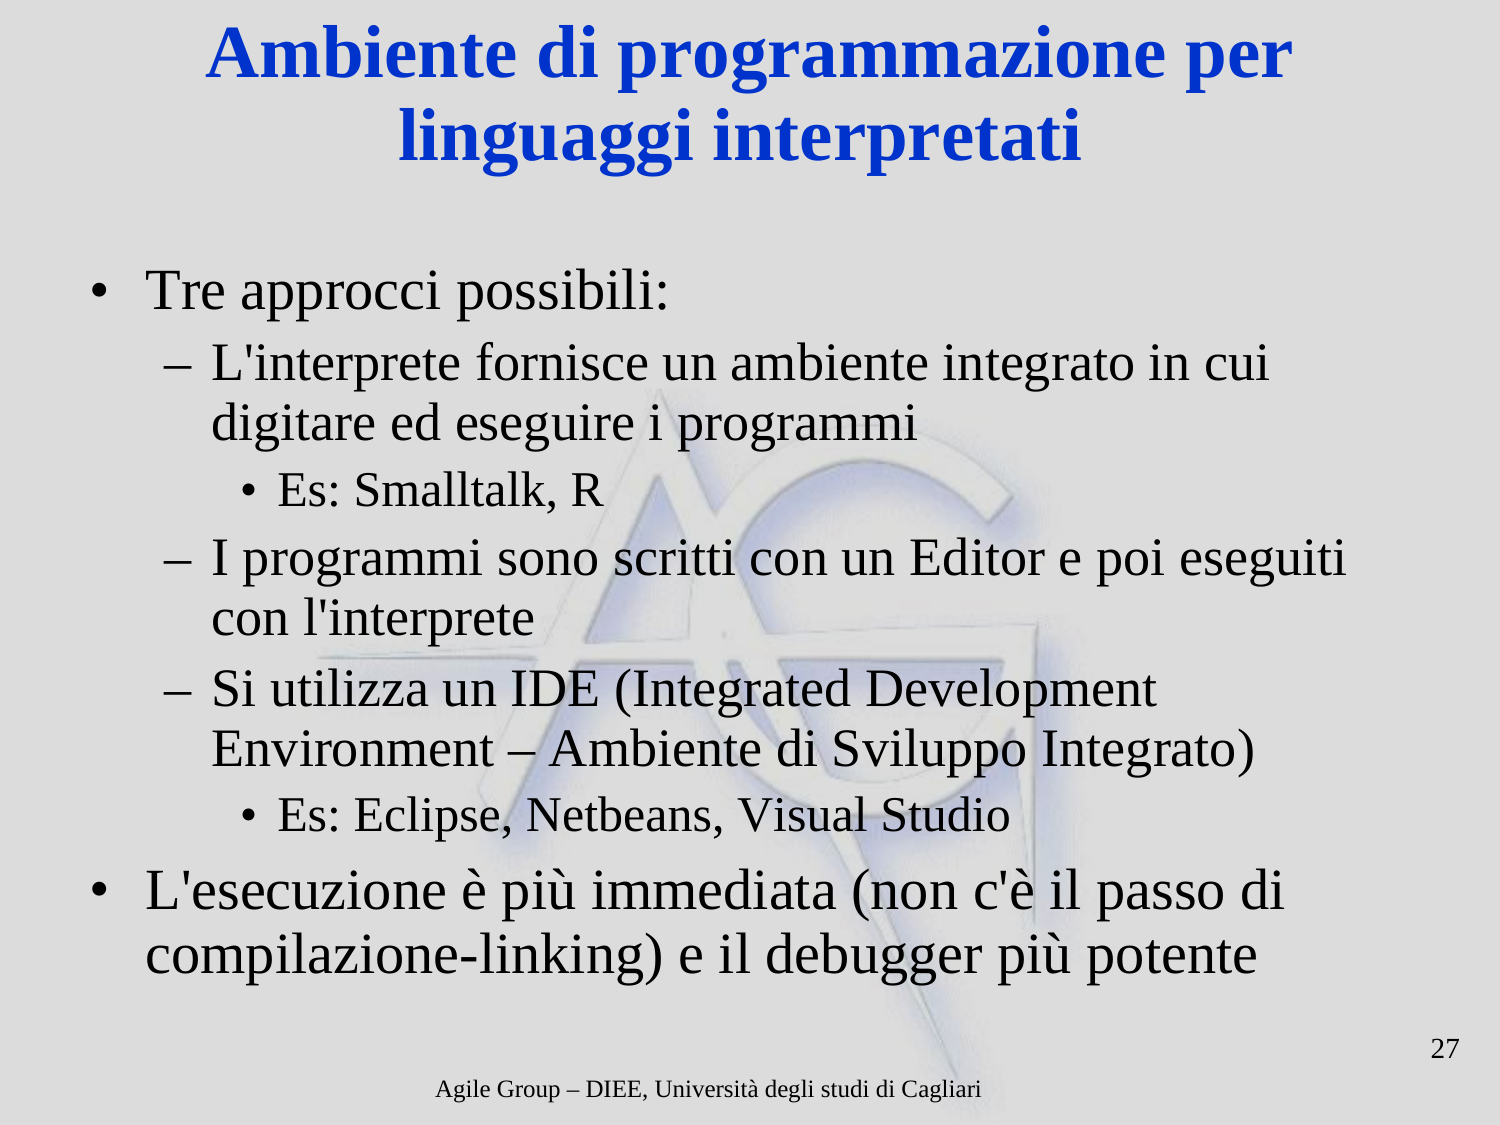

# Ambiente di programmazione per linguaggi interpretati
Tre approcci possibili:
L'interprete fornisce un ambiente integrato in cui digitare ed eseguire i programmi
Es: Smalltalk, R
I programmi sono scritti con un Editor e poi eseguiti con l'interprete
Si utilizza un IDE (Integrated Development Environment – Ambiente di Sviluppo Integrato)
Es: Eclipse, Netbeans, Visual Studio
L'esecuzione è più immediata (non c'è il passo di compilazione-linking) e il debugger più potente
27